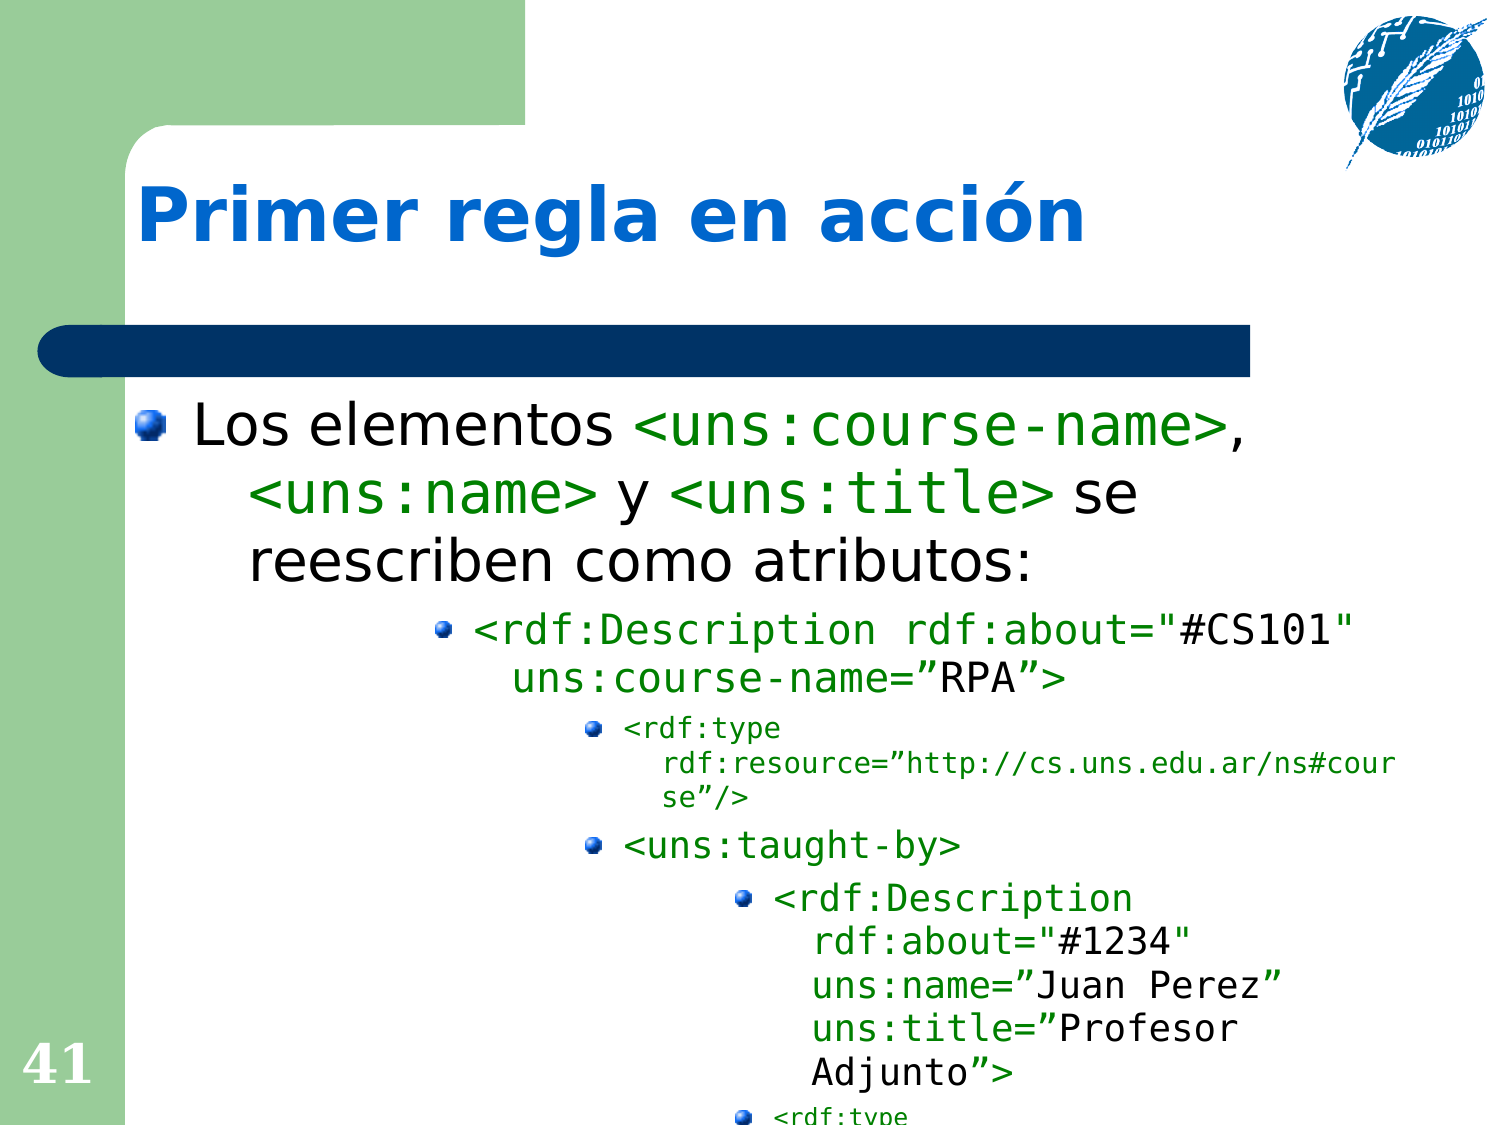

# Primer regla en acción
Los elementos <uns:course-name>, <uns:name> y <uns:title> se reescriben como atributos:
<rdf:Description rdf:about="#CS101" uns:course-name=”RPA”>
<rdf:type rdf:resource=”http://cs.uns.edu.ar/ns#course”/>
<uns:taught-by>
<rdf:Description rdf:about="#1234" uns:name=”Juan Perez”
uns:title=”Profesor Adjunto”>
<rdf:type rdf:resource=”http://cs.uns.edu.ar/ns#teacher”/>
</rdf:Description></uns:taught-by>
</rdf:Description>
41